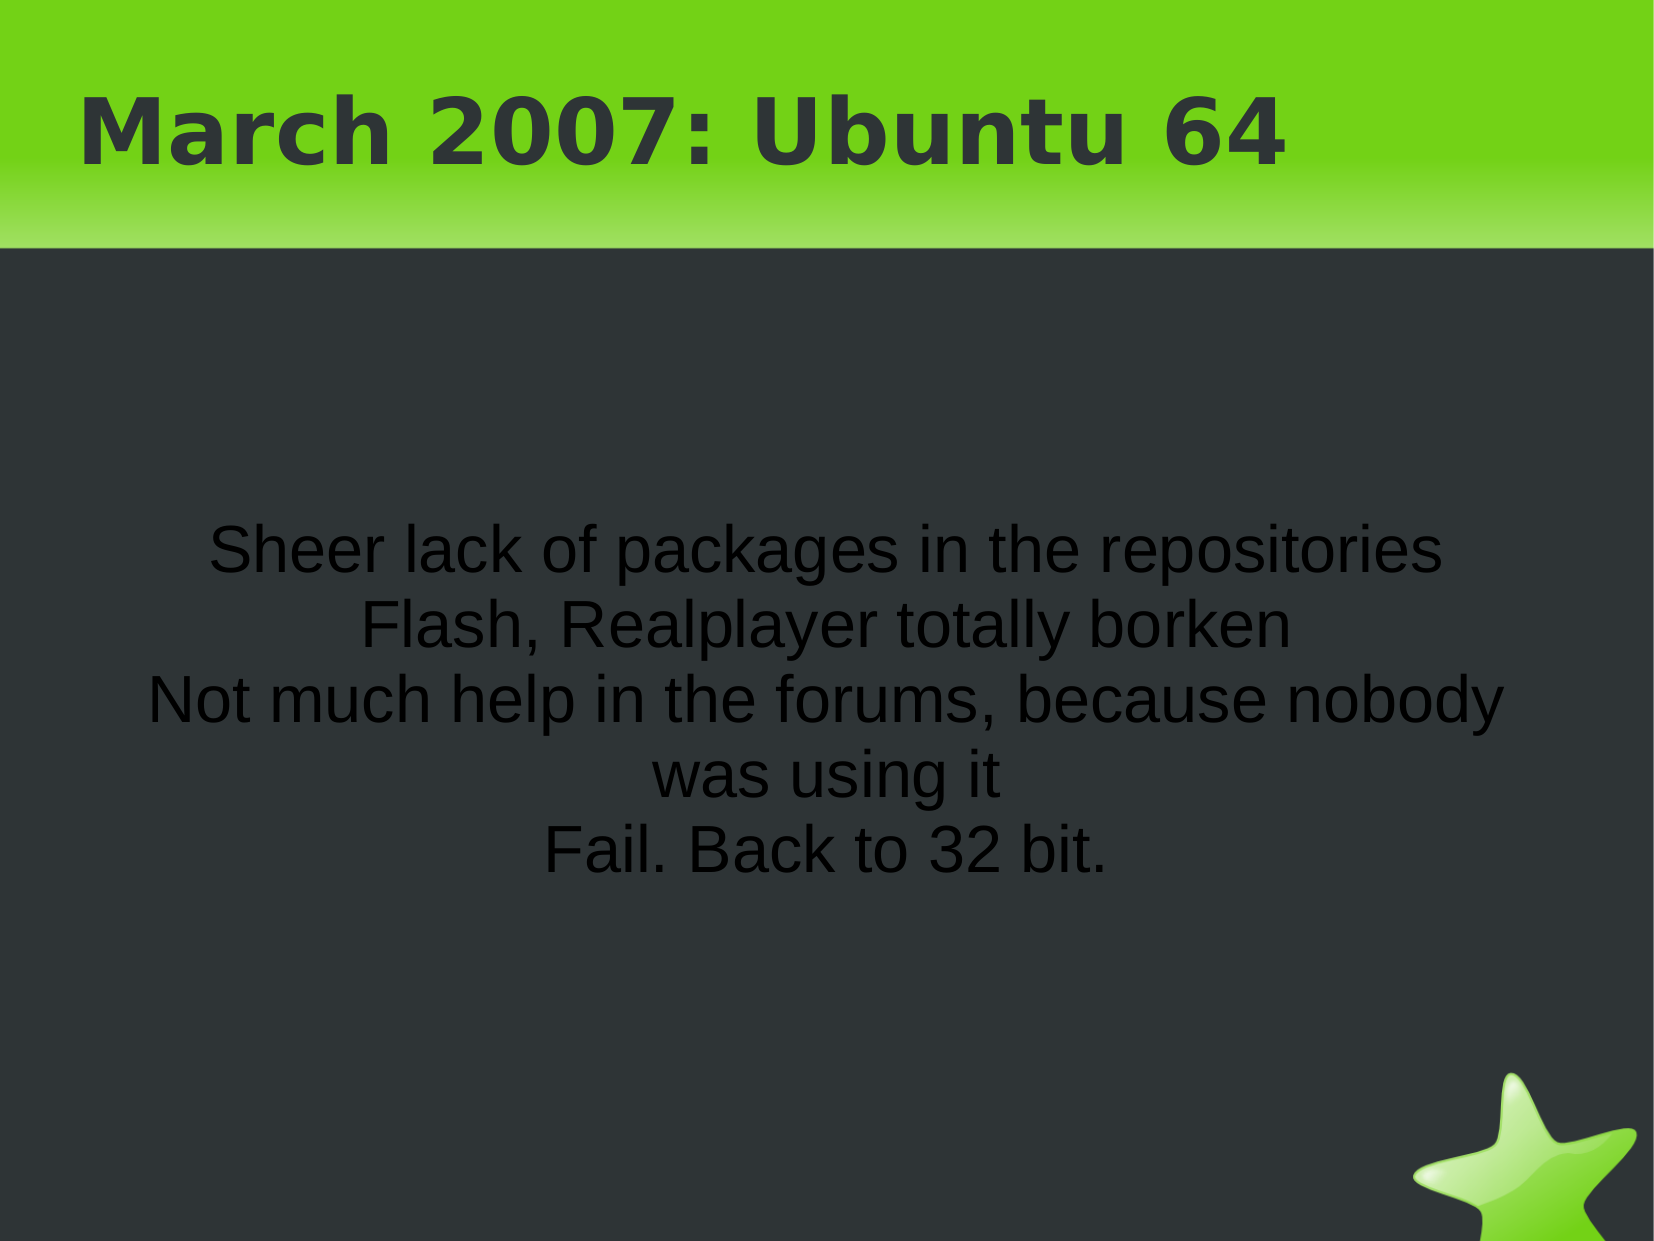

# March 2007: Ubuntu 64
Sheer lack of packages in the repositories
Flash, Realplayer totally borken
Not much help in the forums, because nobody was using it
Fail. Back to 32 bit.